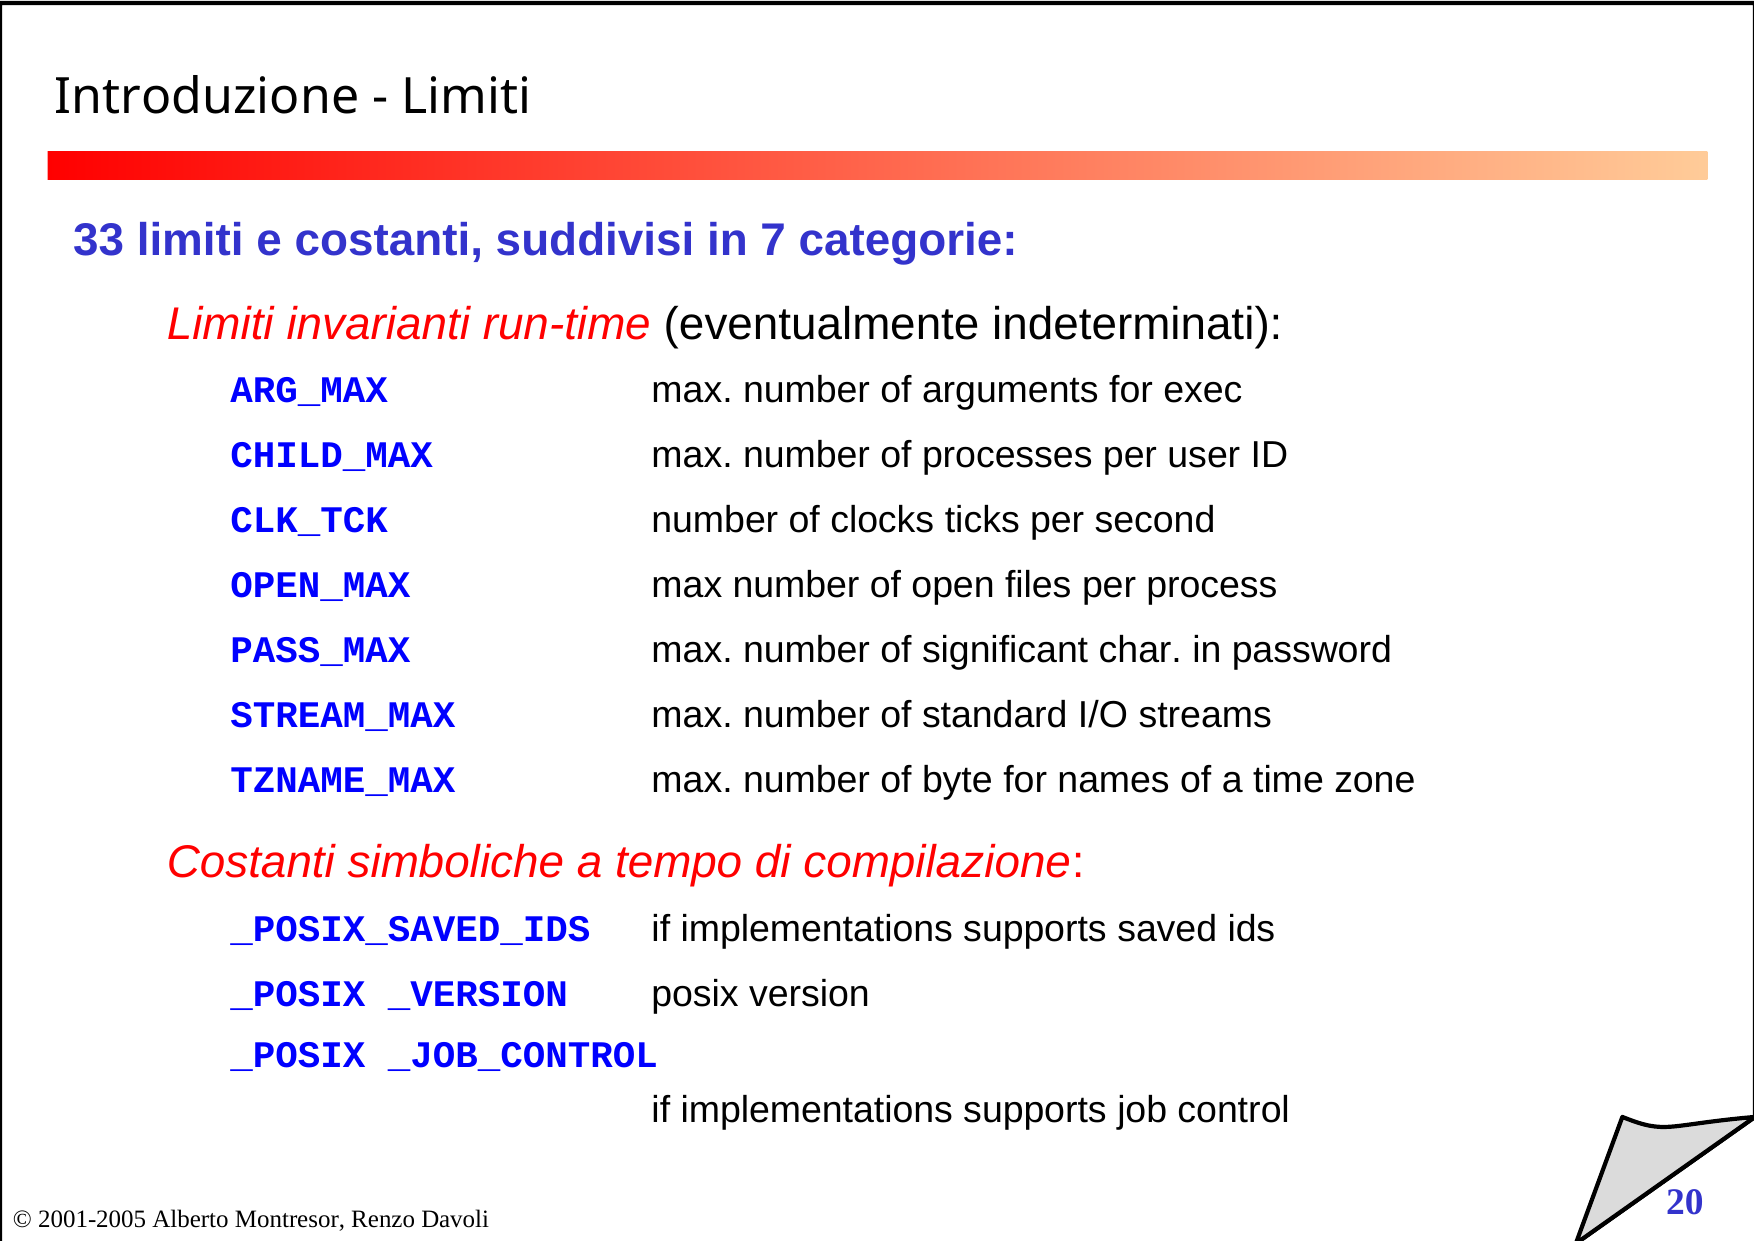

# Introduzione - Limiti
33 limiti e costanti, suddivisi in 7 categorie:
Limiti invarianti run-time (eventualmente indeterminati):
ARG_MAX	max. number of arguments for exec
CHILD_MAX	max. number of processes per user ID
CLK_TCK	number of clocks ticks per second
OPEN_MAX	max number of open files per process
PASS_MAX	max. number of significant char. in password
STREAM_MAX	max. number of standard I/O streams
TZNAME_MAX	max. number of byte for names of a time zone
Costanti simboliche a tempo di compilazione:
_POSIX_SAVED_IDS	if implementations supports saved ids
_POSIX _VERSION	posix version
_POSIX _JOB_CONTROL
 	if implementations supports job control